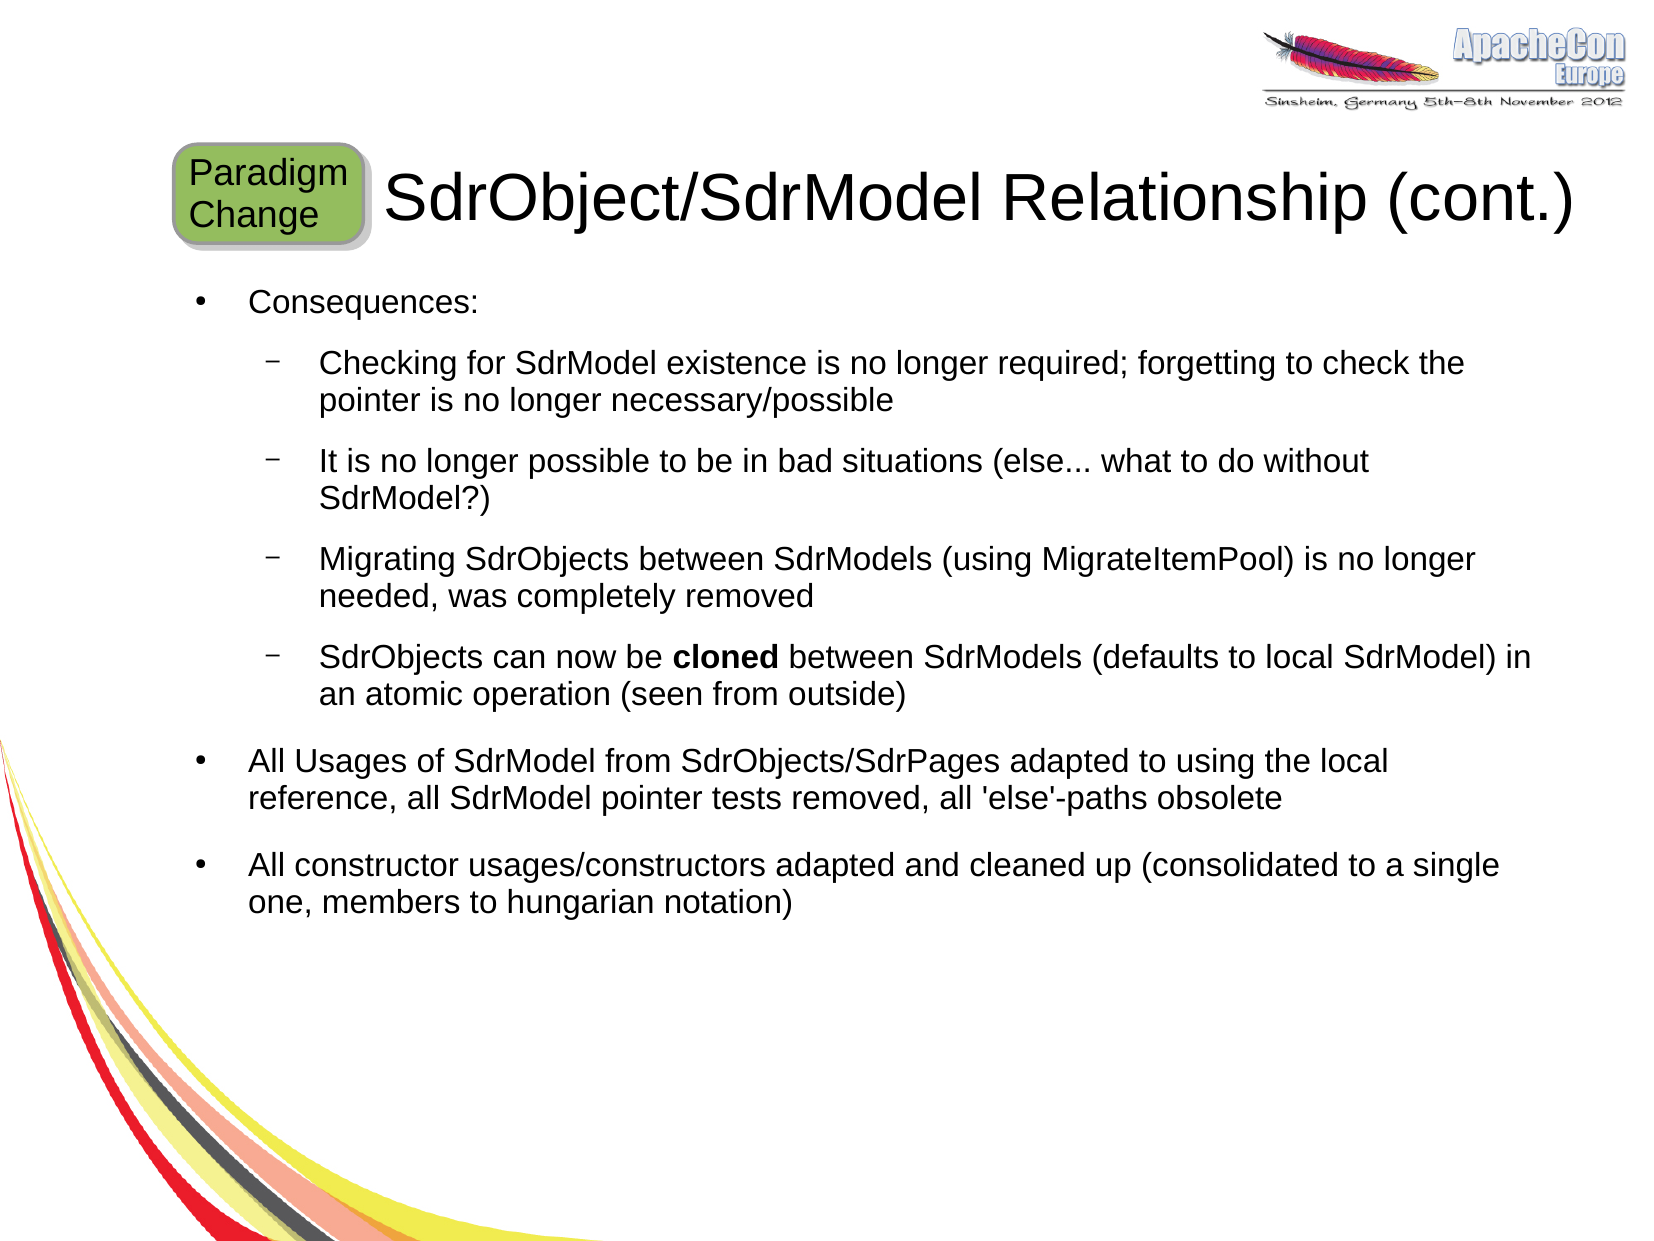

Paradigm
Change
# SdrObject/SdrModel Relationship (cont.)
Consequences:
Checking for SdrModel existence is no longer required; forgetting to check the pointer is no longer necessary/possible
It is no longer possible to be in bad situations (else... what to do without SdrModel?)
Migrating SdrObjects between SdrModels (using MigrateItemPool) is no longer needed, was completely removed
SdrObjects can now be cloned between SdrModels (defaults to local SdrModel) in an atomic operation (seen from outside)
All Usages of SdrModel from SdrObjects/SdrPages adapted to using the local reference, all SdrModel pointer tests removed, all 'else'-paths obsolete
All constructor usages/constructors adapted and cleaned up (consolidated to a single one, members to hungarian notation)